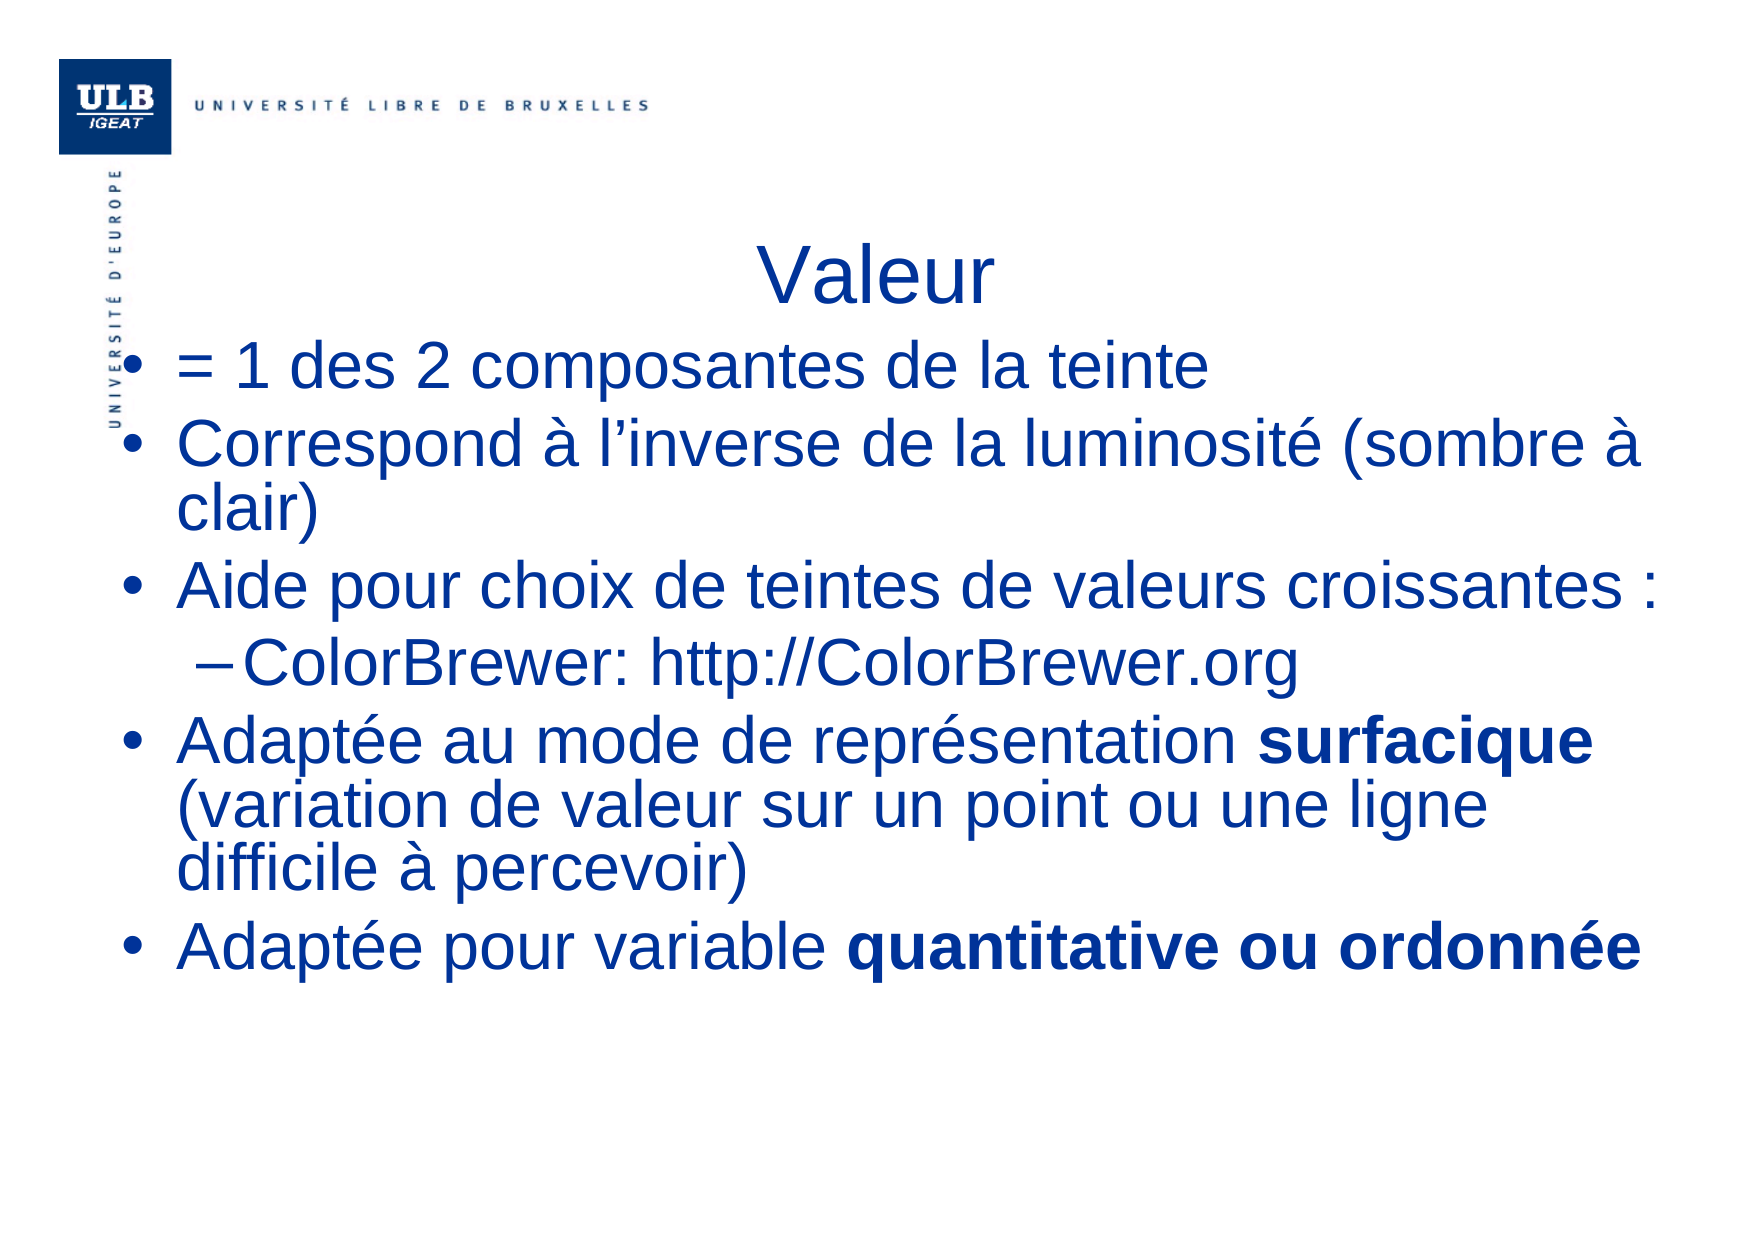

# Valeur
= 1 des 2 composantes de la teinte
Correspond à l’inverse de la luminosité (sombre à clair)
Aide pour choix de teintes de valeurs croissantes :
ColorBrewer: http://ColorBrewer.org
Adaptée au mode de représentation surfacique (variation de valeur sur un point ou une ligne difficile à percevoir)
Adaptée pour variable quantitative ou ordonnée
GEOG-F-105 - Méthodologie de la géographie humaine I
45